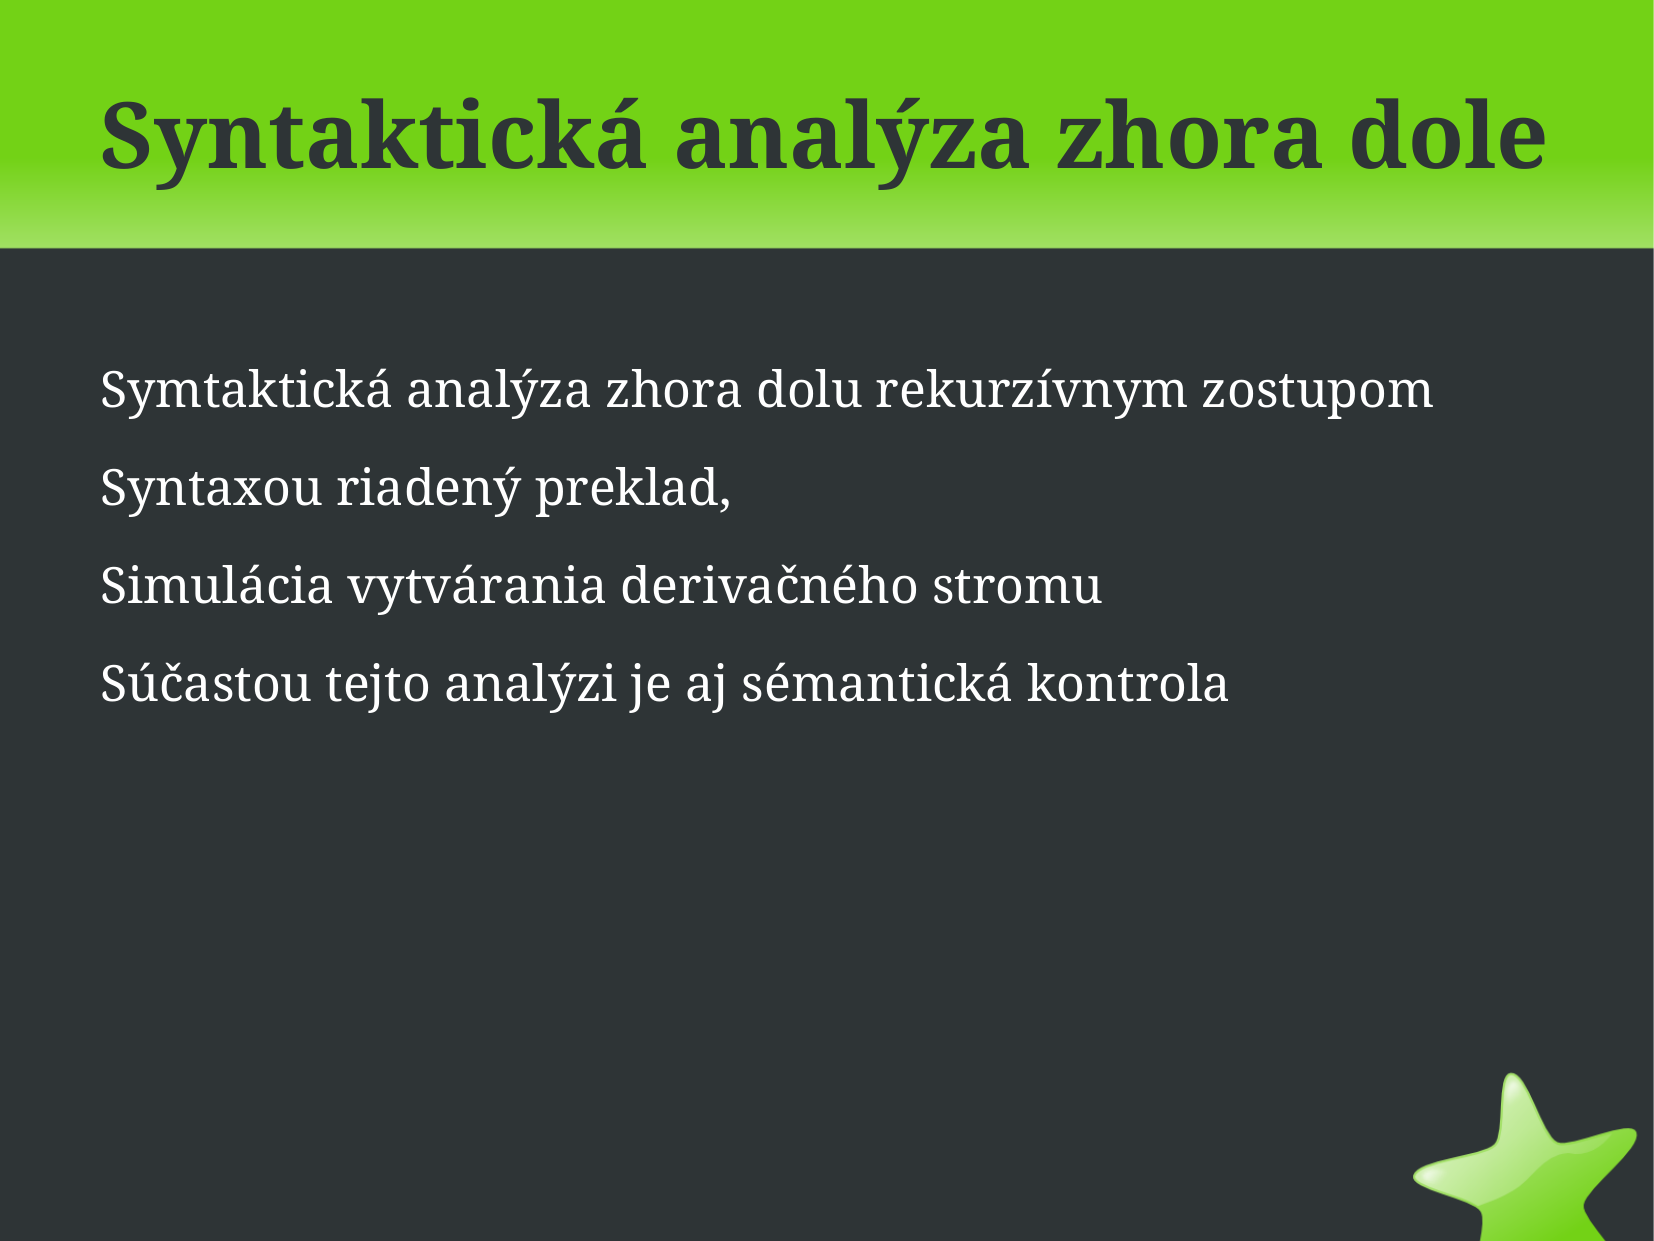

# Syntaktická analýza zhora dole
Symtaktická analýza zhora dolu rekurzívnym zostupom
Syntaxou riadený preklad,
Simulácia vytvárania derivačného stromu
Súčastou tejto analýzi je aj sémantická kontrola